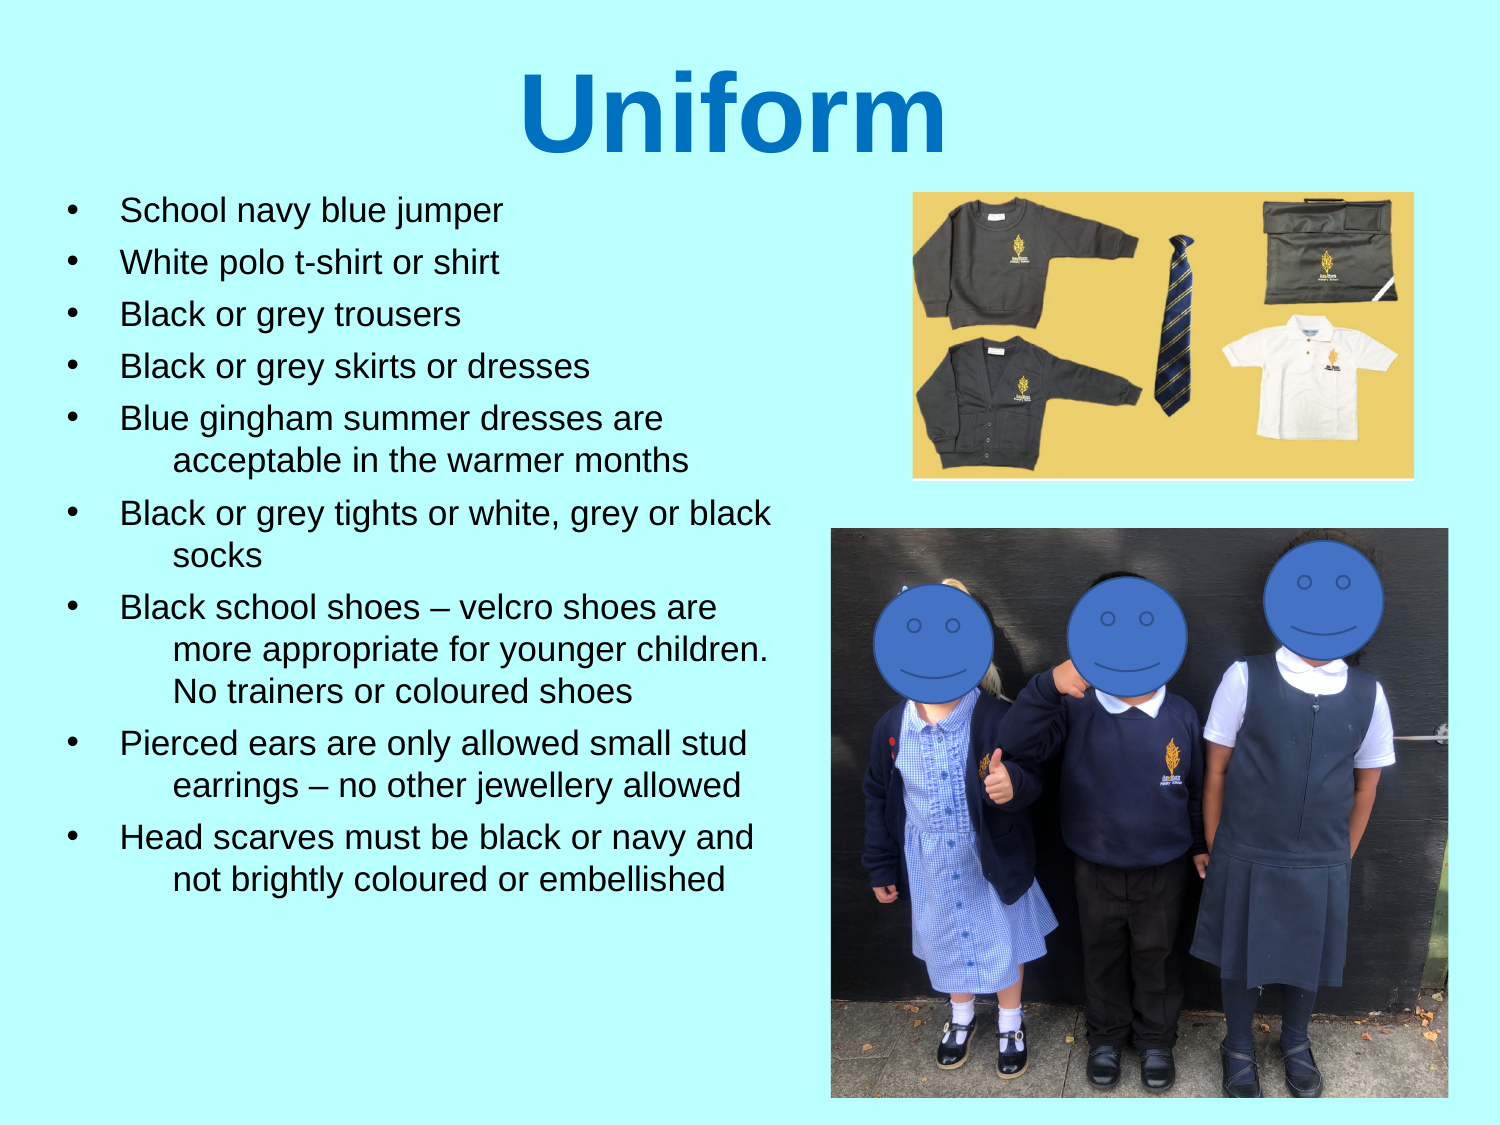

# Uniform
School navy blue jumper
White polo t-shirt or shirt
Black or grey trousers
Black or grey skirts or dresses
Blue gingham summer dresses are acceptable in the warmer months
Black or grey tights or white, grey or black socks
Black school shoes – velcro shoes are more appropriate for younger children. No trainers or coloured shoes
Pierced ears are only allowed small stud earrings – no other jewellery allowed
Head scarves must be black or navy and not brightly coloured or embellished